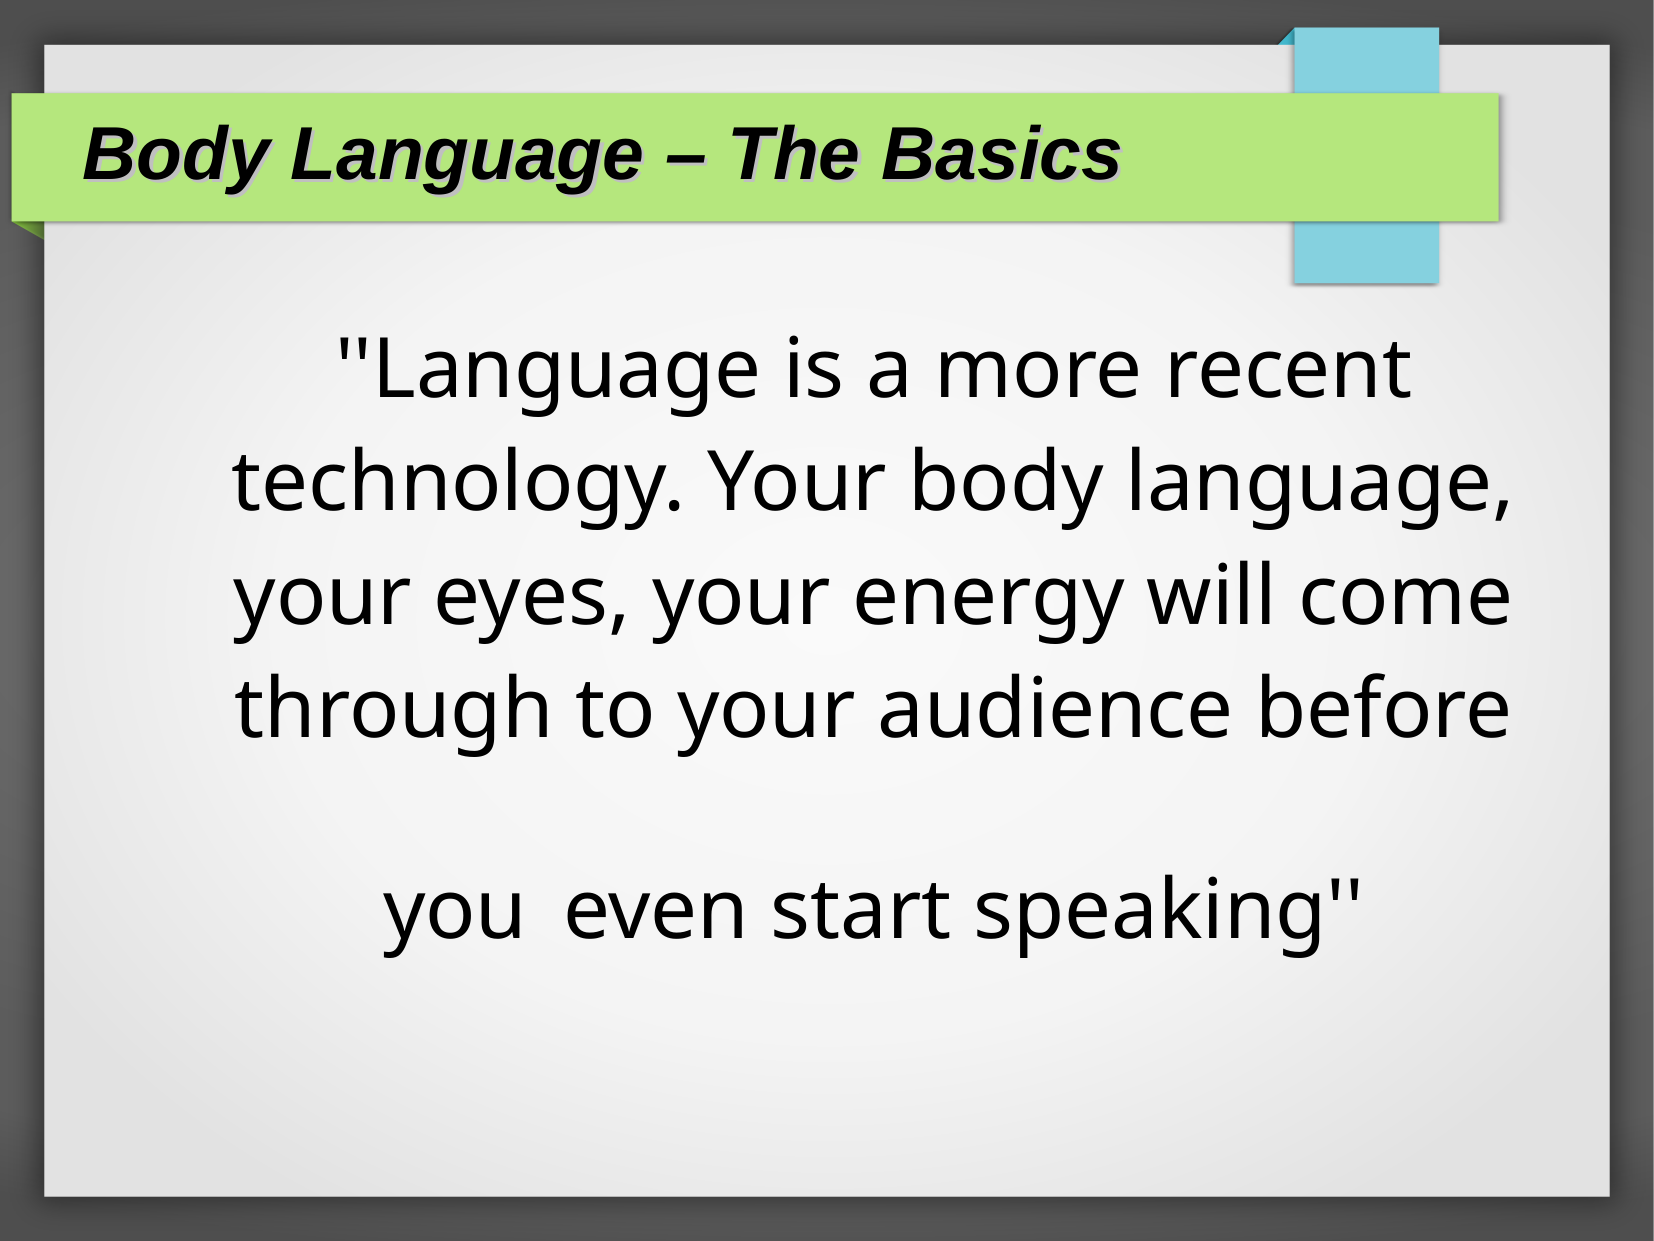

# Body Language – The Basics
''Language is a more recent technology. Your body language, your eyes, your energy will come through to your audience before
you even start speaking''